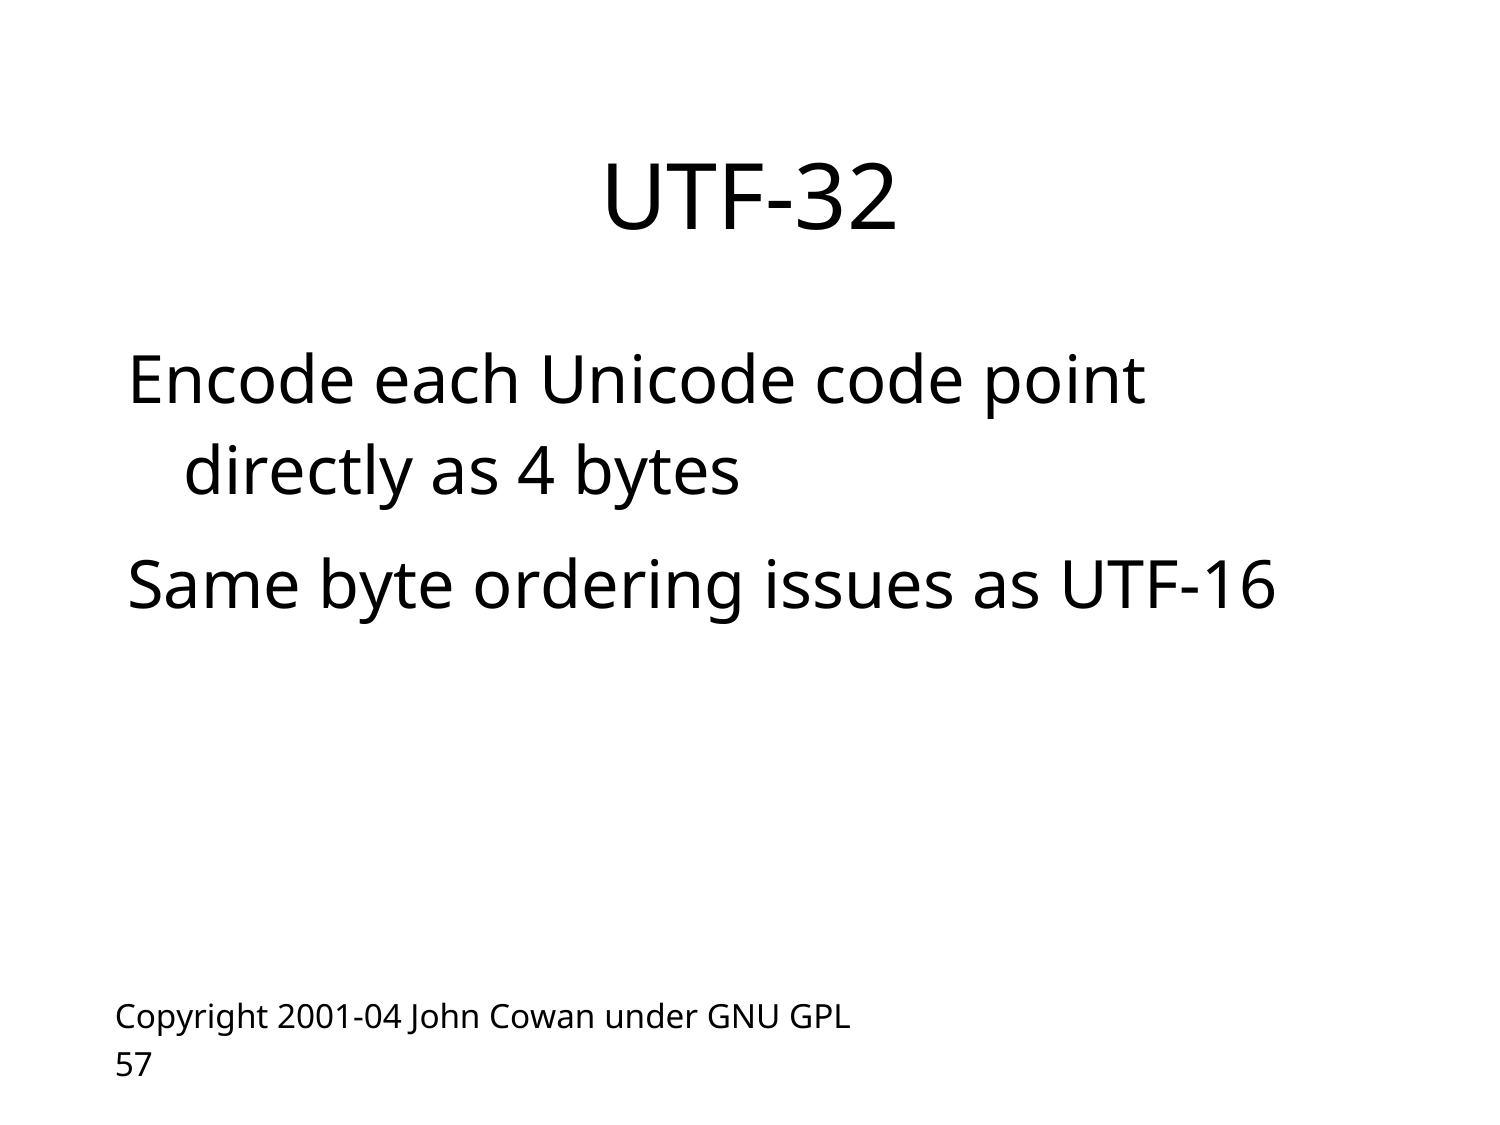

# UTF-32
Encode each Unicode code point directly as 4 bytes
Same byte ordering issues as UTF-16